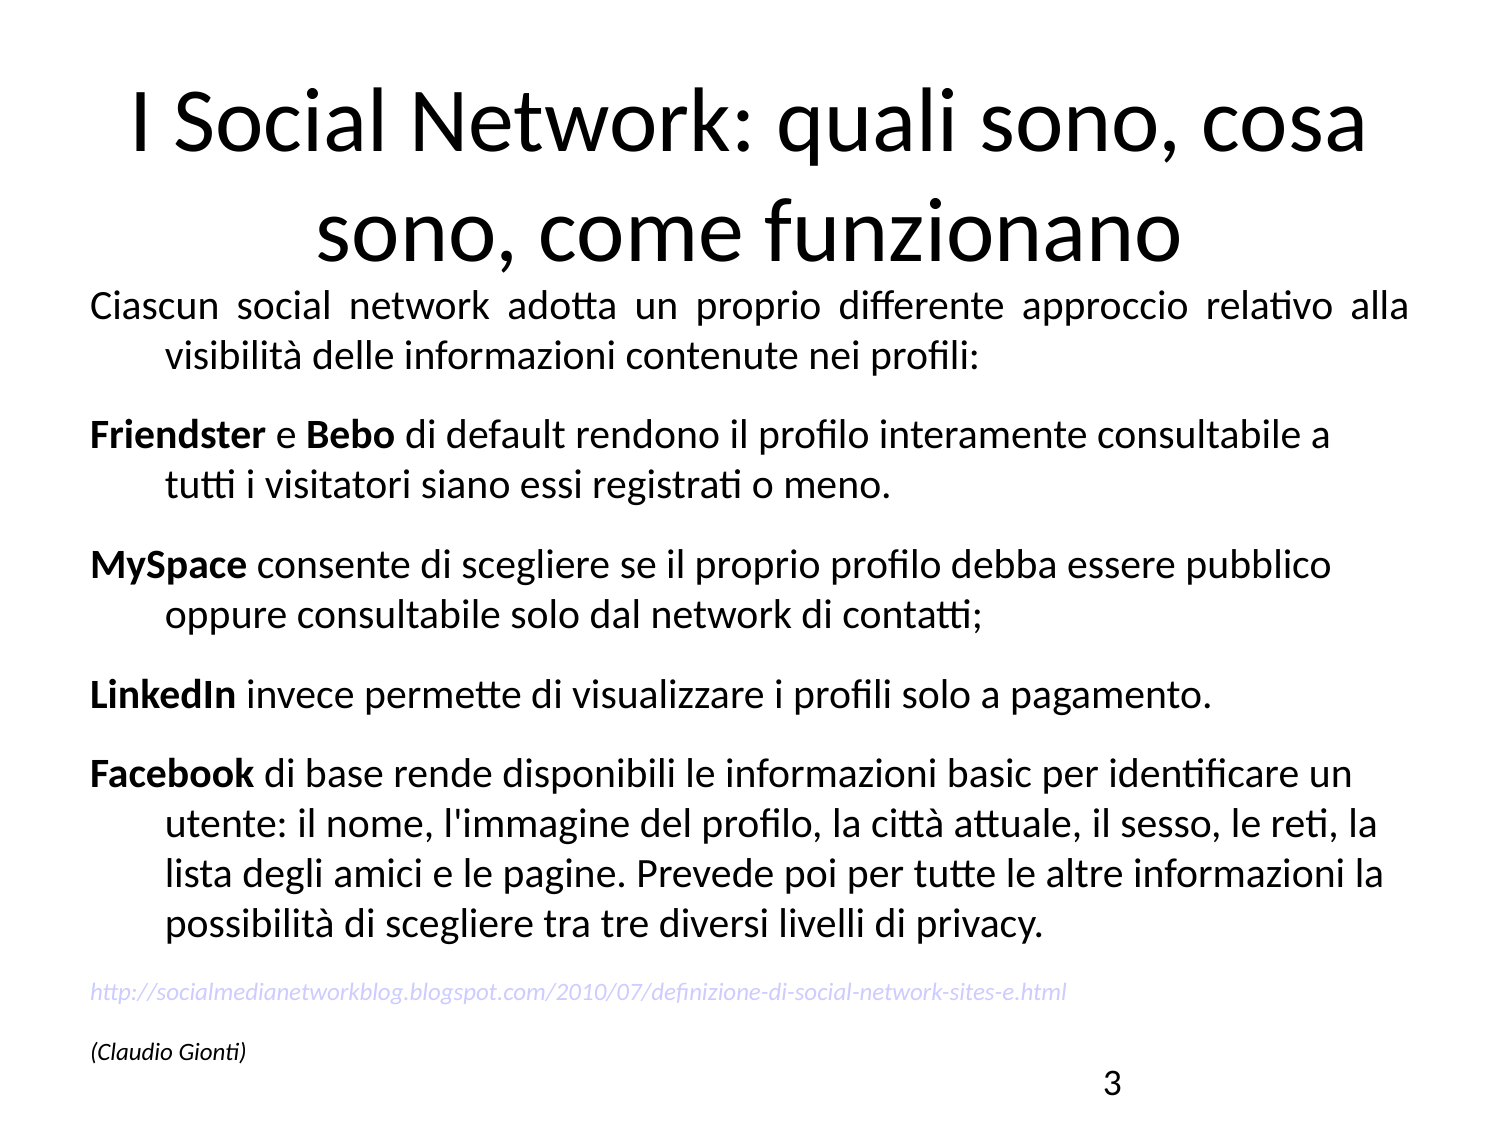

# I Social Network: quali sono, cosa sono, come funzionano
Ciascun social network adotta un proprio differente approccio relativo alla visibilità delle informazioni contenute nei profili:
Friendster e Bebo di default rendono il profilo interamente consultabile a tutti i visitatori siano essi registrati o meno.
MySpace consente di scegliere se il proprio profilo debba essere pubblico oppure consultabile solo dal network di contatti;
LinkedIn invece permette di visualizzare i profili solo a pagamento.
Facebook di base rende disponibili le informazioni basic per identificare un utente: il nome, l'immagine del profilo, la città attuale, il sesso, le reti, la lista degli amici e le pagine. Prevede poi per tutte le altre informazioni la possibilità di scegliere tra tre diversi livelli di privacy.
http://socialmedianetworkblog.blogspot.com/2010/07/definizione-di-social-network-sites-e.html
(Claudio Gionti)